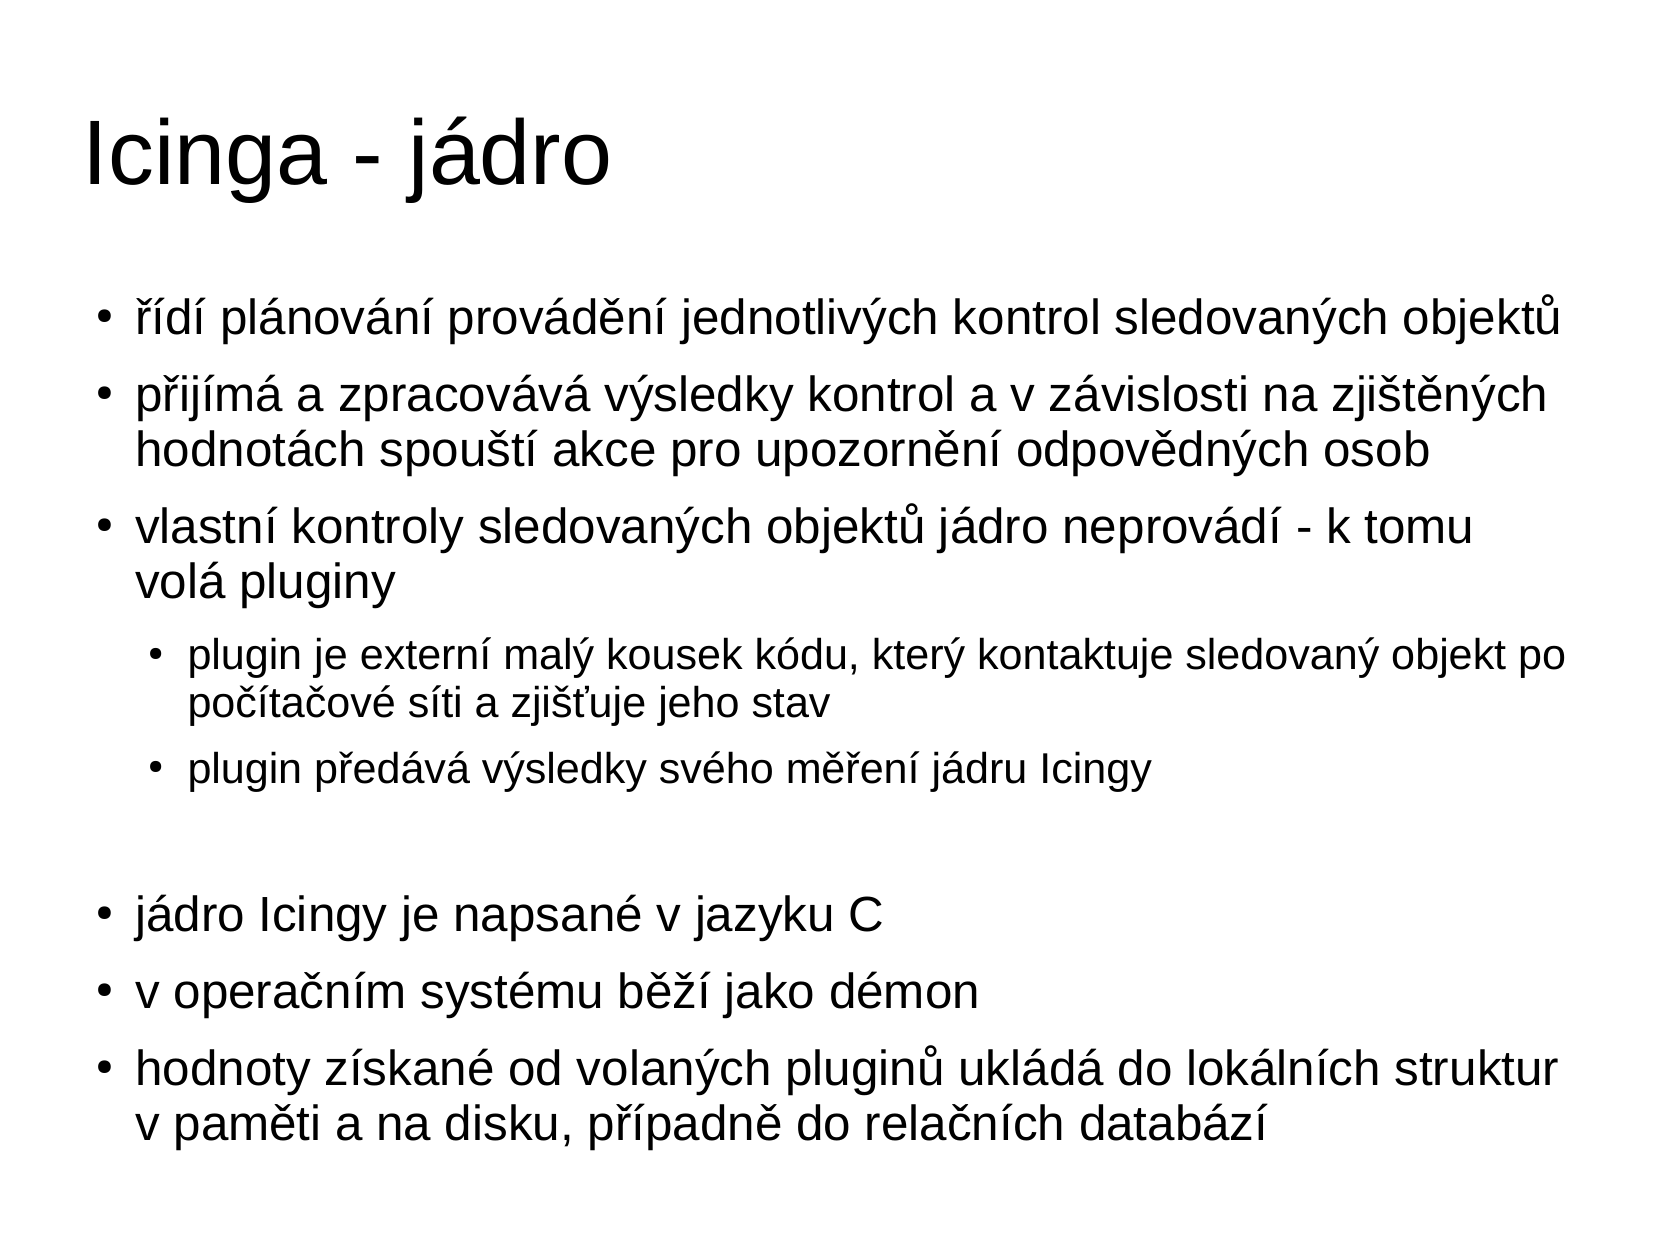

# Icinga - jádro
řídí plánování provádění jednotlivých kontrol sledovaných objektů
přijímá a zpracovává výsledky kontrol a v závislosti na zjištěných hodnotách spouští akce pro upozornění odpovědných osob
vlastní kontroly sledovaných objektů jádro neprovádí - k tomu volá pluginy
plugin je externí malý kousek kódu, který kontaktuje sledovaný objekt po počítačové síti a zjišťuje jeho stav
plugin předává výsledky svého měření jádru Icingy
jádro Icingy je napsané v jazyku C
v operačním systému běží jako démon
hodnoty získané od volaných pluginů ukládá do lokálních struktur v paměti a na disku, případně do relačních databází